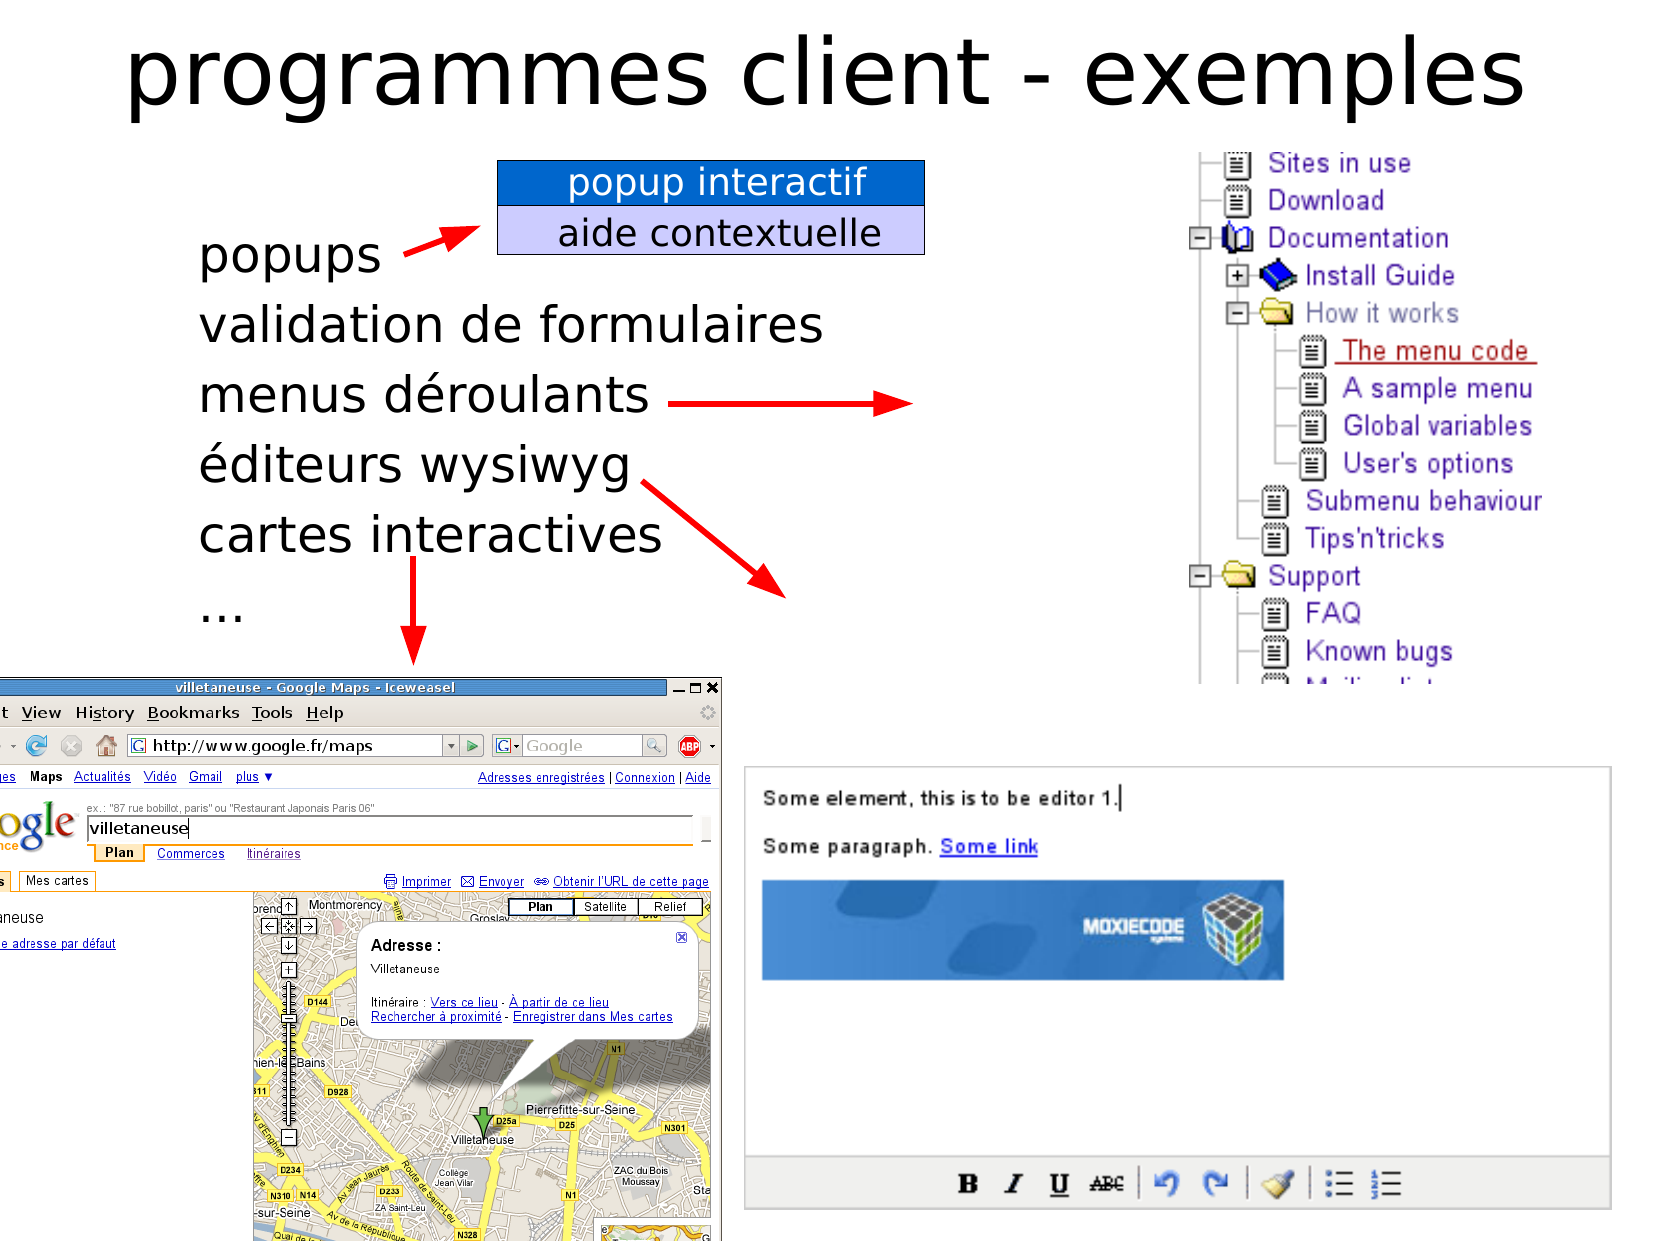

# programmes client - exemples
popup interactif
aide contextuelle
 popups
 validation de formulaires
 menus déroulants
 éditeurs wysiwyg
 cartes interactives
 ...